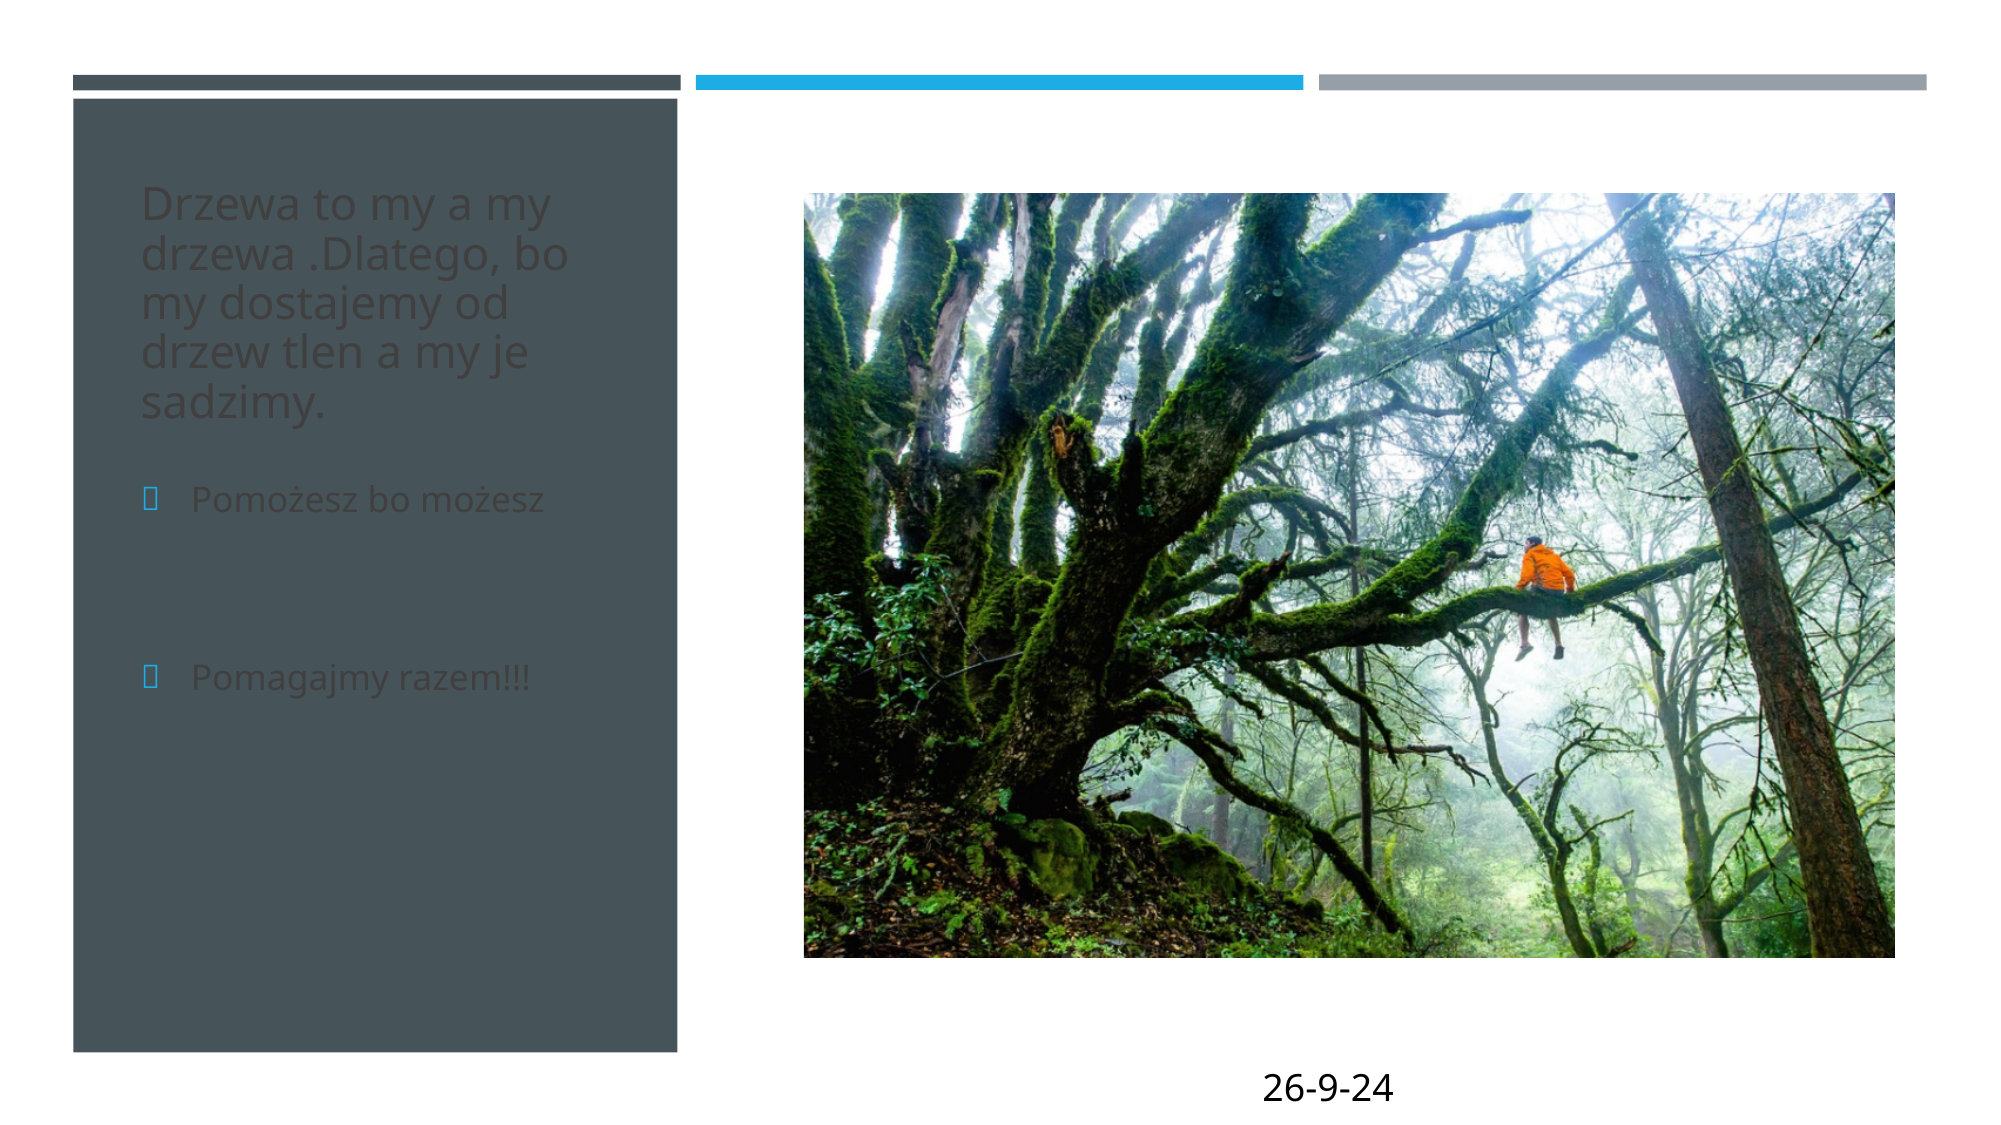

# Drzewa to my a my drzewa .Dlatego, bo my dostajemy od drzew tlen a my je sadzimy.
Pomożesz bo możesz
Pomagajmy razem!!!
26-8-21